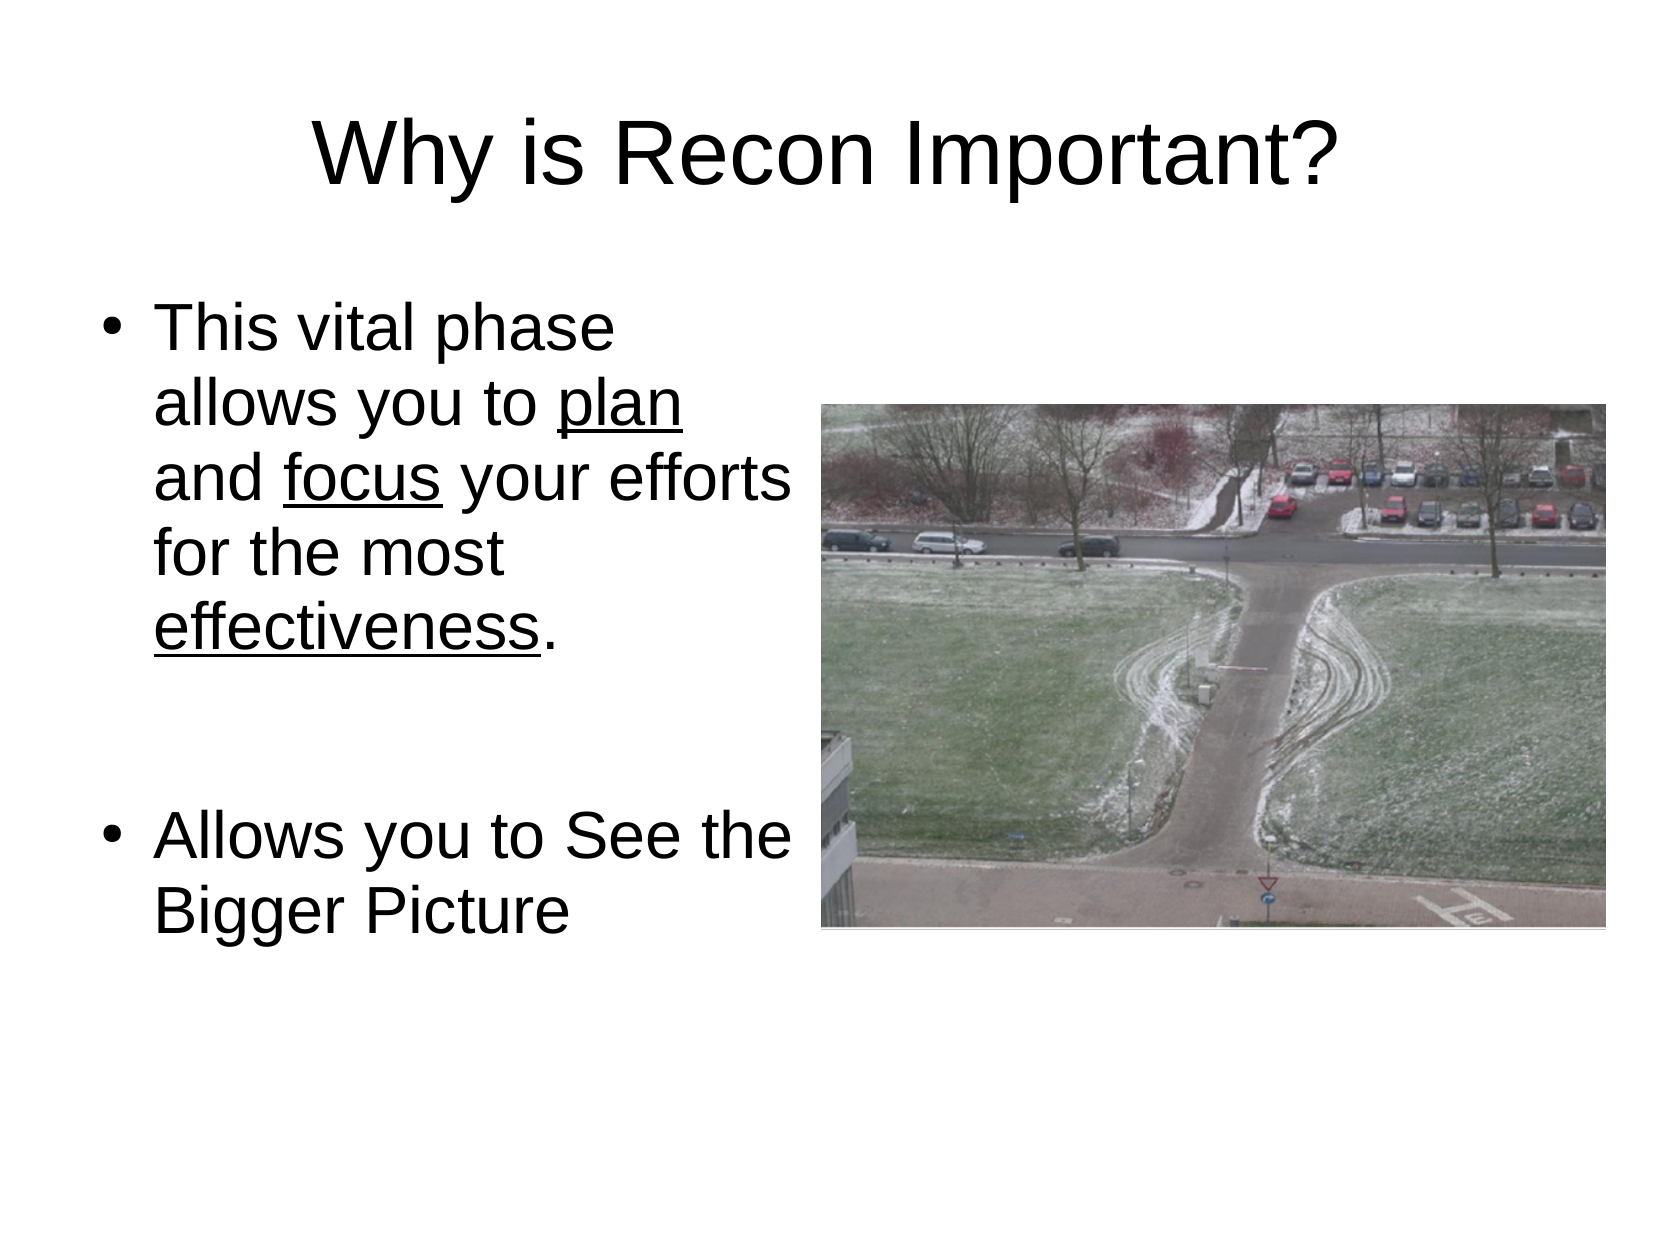

# Why is Recon Important?
This vital phase allows you to plan and focus your efforts for the most effectiveness.
Allows you to See the Bigger Picture